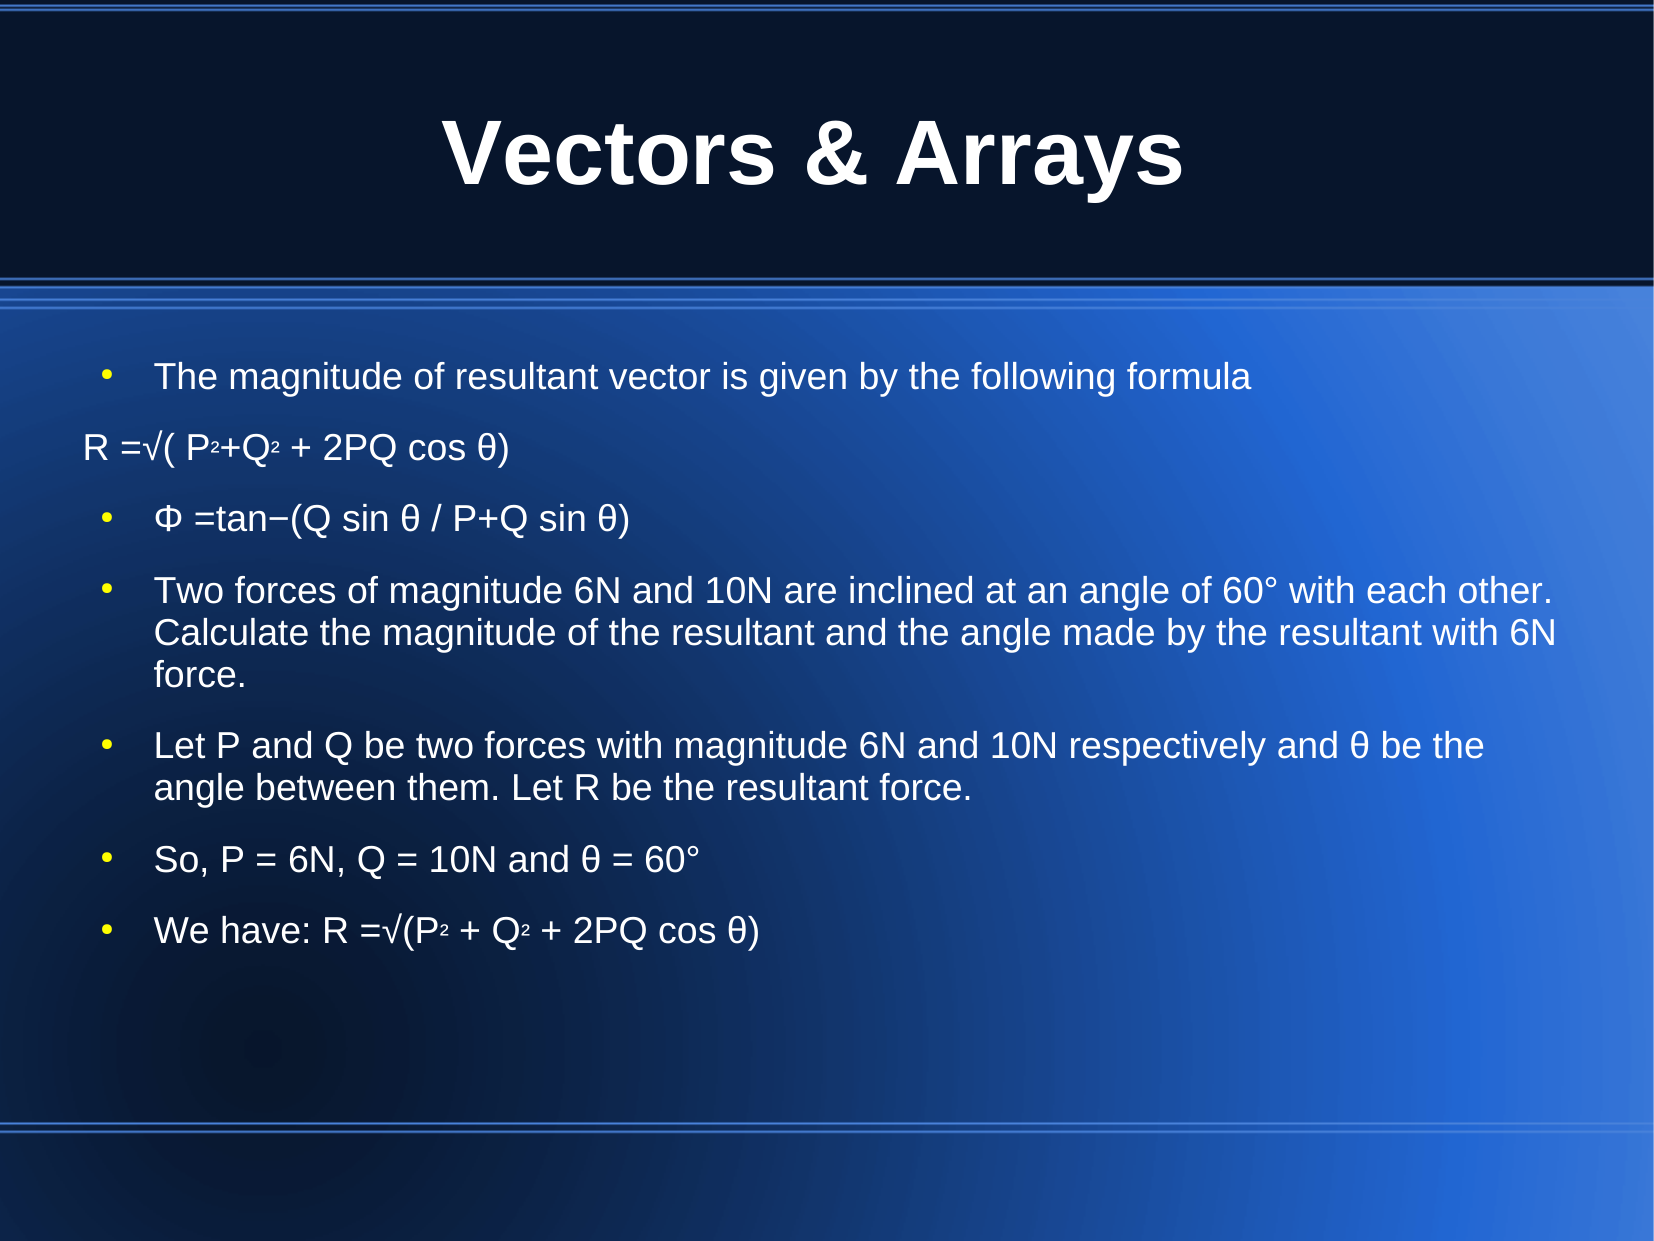

# Vectors & Arrays
The magnitude of resultant vector is given by the following formula
R =√( P²+Q² + 2PQ cos θ)
Φ =tan−(Q sin θ / P+Q sin θ)
Two forces of magnitude 6N and 10N are inclined at an angle of 60° with each other. Calculate the magnitude of the resultant and the angle made by the resultant with 6N force.
Let P and Q be two forces with magnitude 6N and 10N respectively and θ be the angle between them. Let R be the resultant force.
So, P = 6N, Q = 10N and θ = 60°
We have: R =√(P² + Q² + 2PQ cos θ)